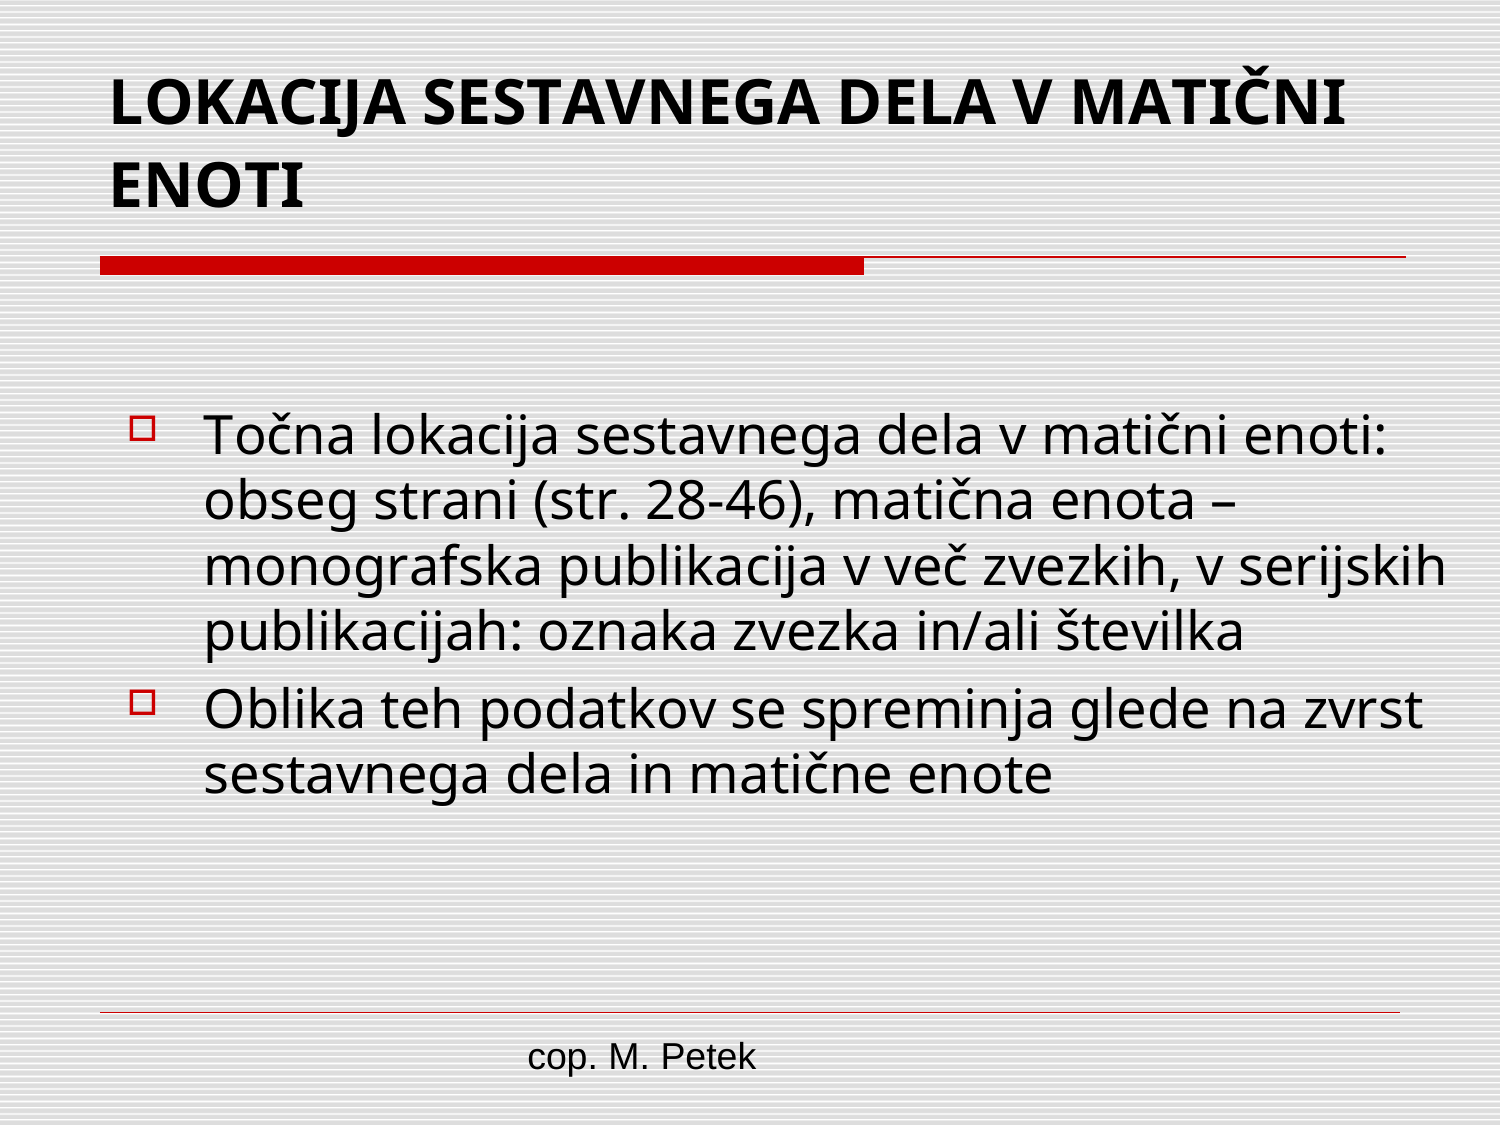

# LOKACIJA SESTAVNEGA DELA V MATIČNI ENOTI
Točna lokacija sestavnega dela v matični enoti: obseg strani (str. 28-46), matična enota – monografska publikacija v več zvezkih, v serijskih publikacijah: oznaka zvezka in/ali številka
Oblika teh podatkov se spreminja glede na zvrst sestavnega dela in matične enote
cop. M. Petek